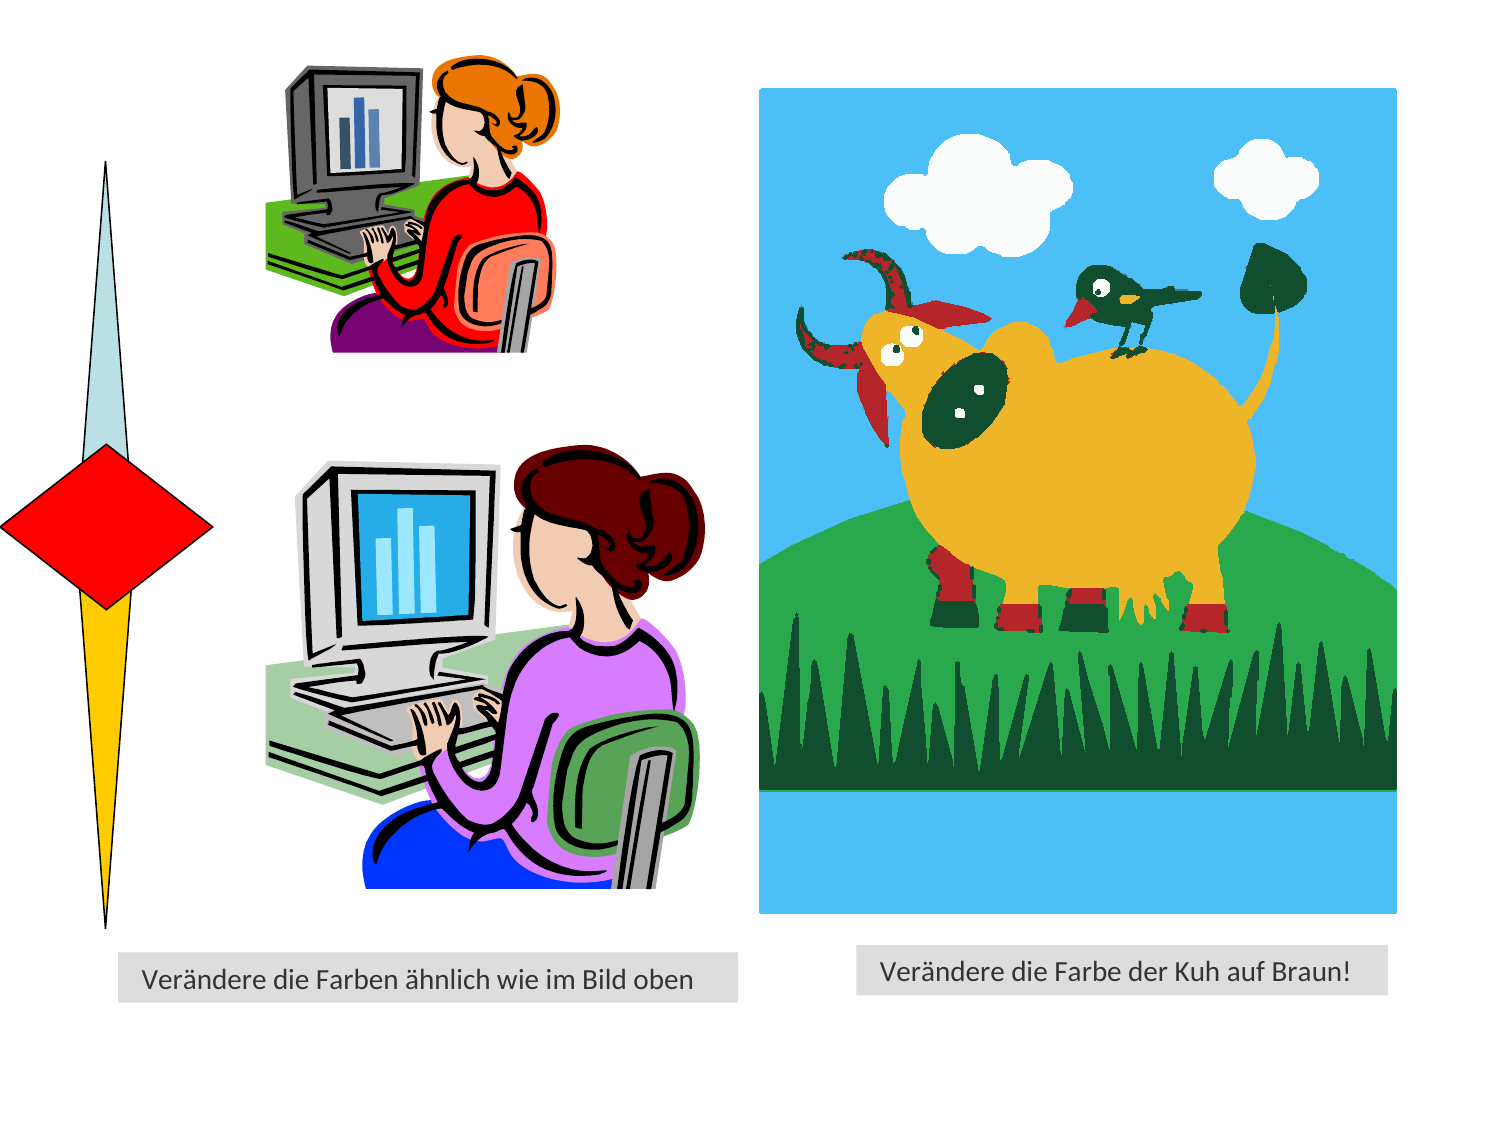

Verändere die Farbe der Kuh auf Braun!
Verändere die Farben ähnlich wie im Bild oben